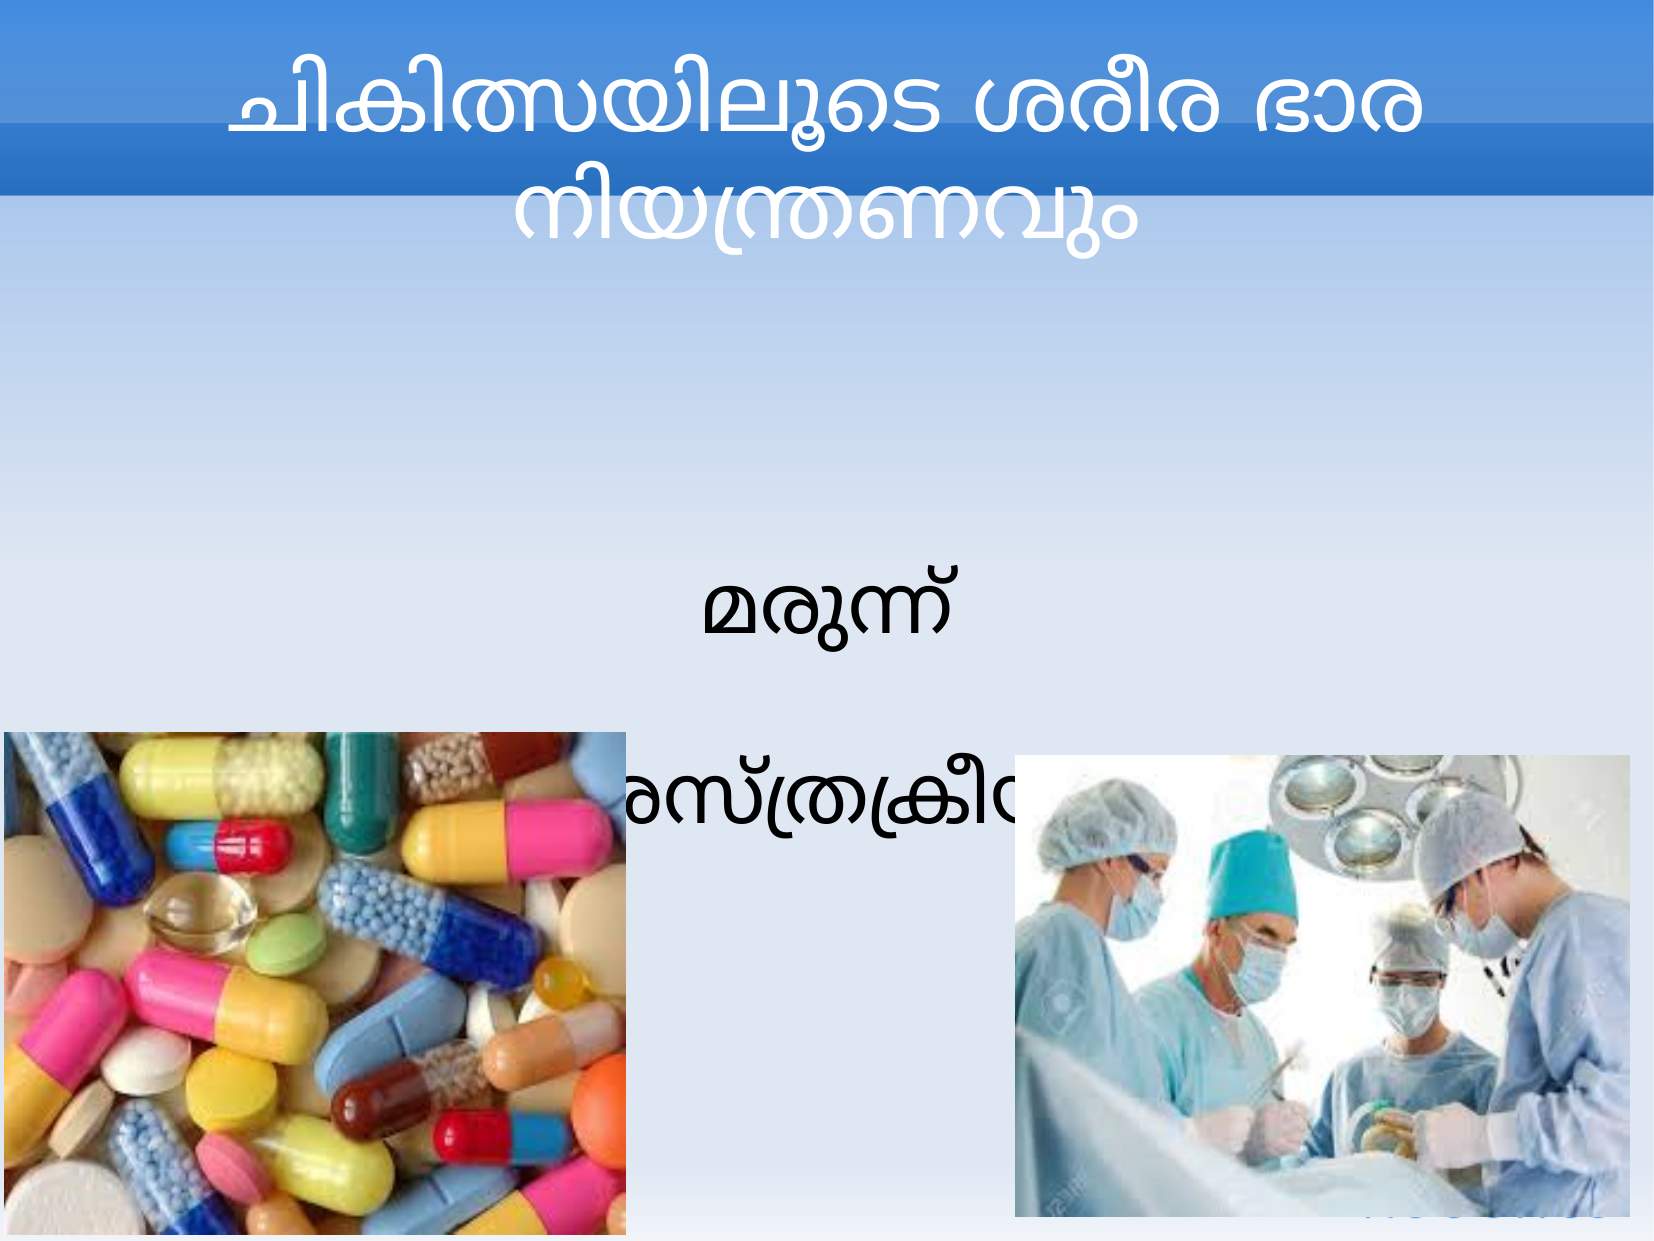

# ചികിത്സയിലൂടെ ശരീര ഭാര നിയന്ത്രണവും
മരുന്ന്
ശസ്ത്രക്രീയ